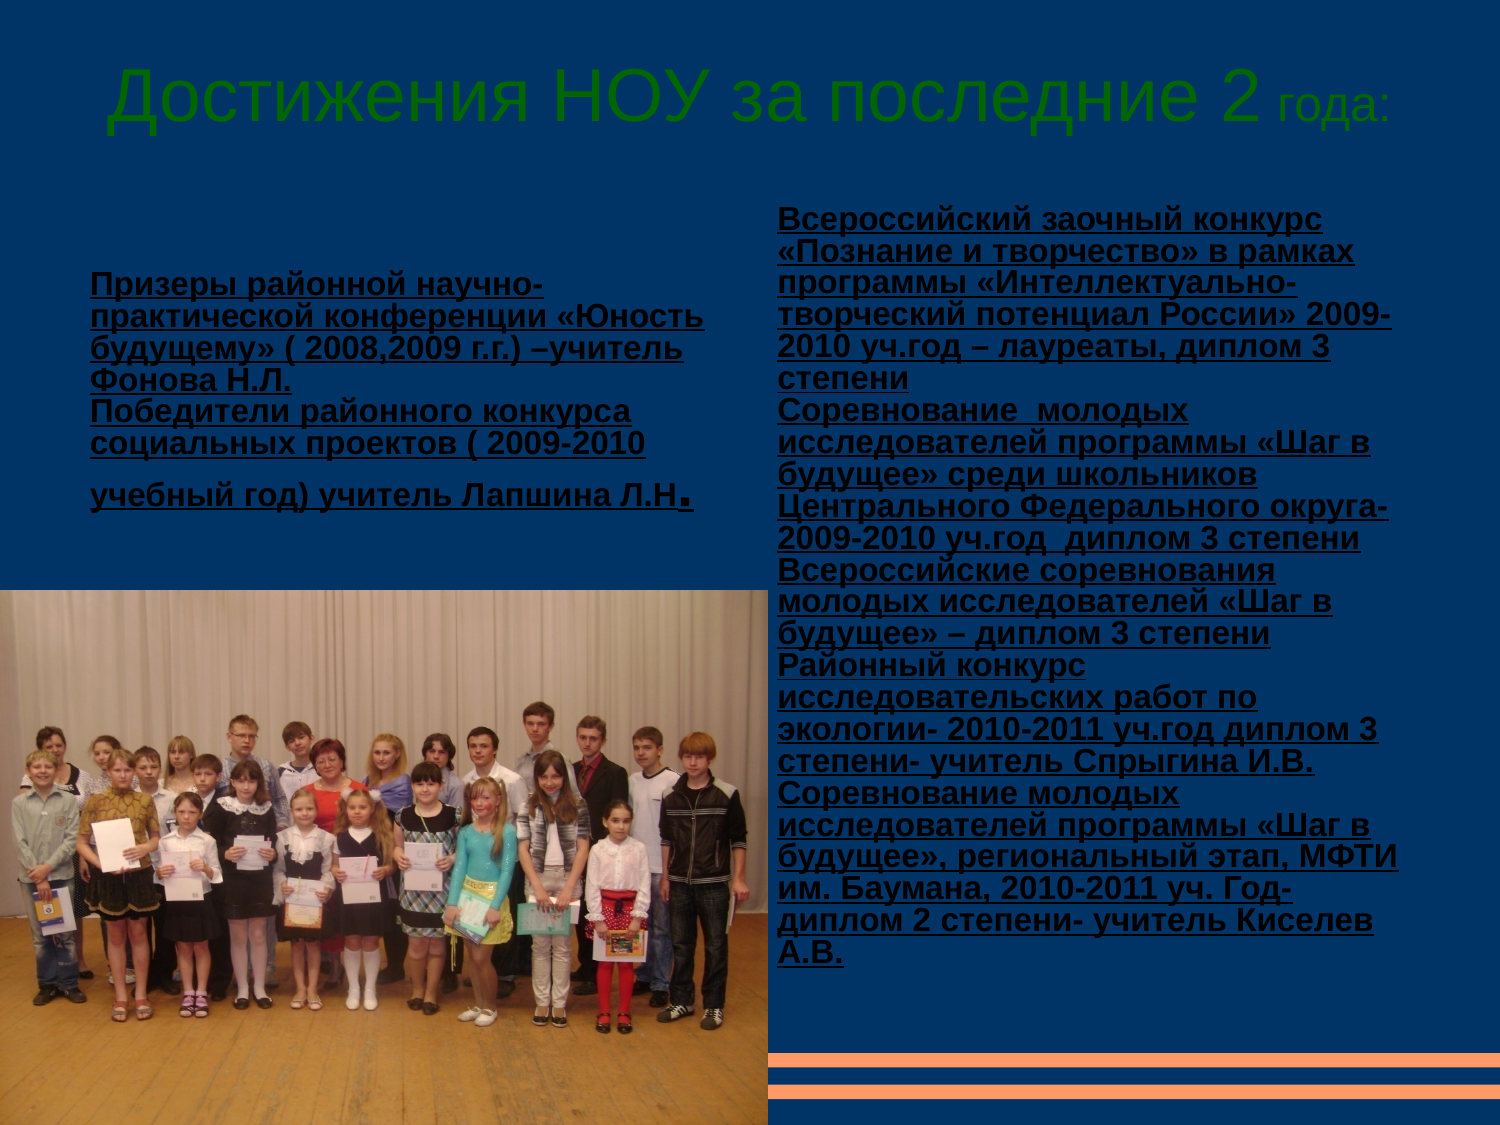

Достижения НОУ за последние 2 года:
Всероссийский заочный конкурс «Познание и творчество» в рамках программы «Интеллектуально- творческий потенциал России» 2009-2010 уч.год – лауреаты, диплом 3 степени
Соревнование молодых исследователей программы «Шаг в будущее» среди школьников Центрального Федерального округа-2009-2010 уч.год диплом 3 степени
Всероссийские соревнования молодых исследователей «Шаг в будущее» – диплом 3 степени
Районный конкурс исследовательских работ по экологии- 2010-2011 уч.год диплом 3 степени- учитель Спрыгина И.В.
Соревнование молодых исследователей программы «Шаг в будущее», региональный этап, МФТИ им. Баумана, 2010-2011 уч. Год- диплом 2 степени- учитель Киселев А.В.
Призеры районной научно-практической конференции «Юность будущему» ( 2008,2009 г.г.) –учитель Фонова Н.Л.
Победители районного конкурса социальных проектов ( 2009-2010 учебный год) учитель Лапшина Л.Н.